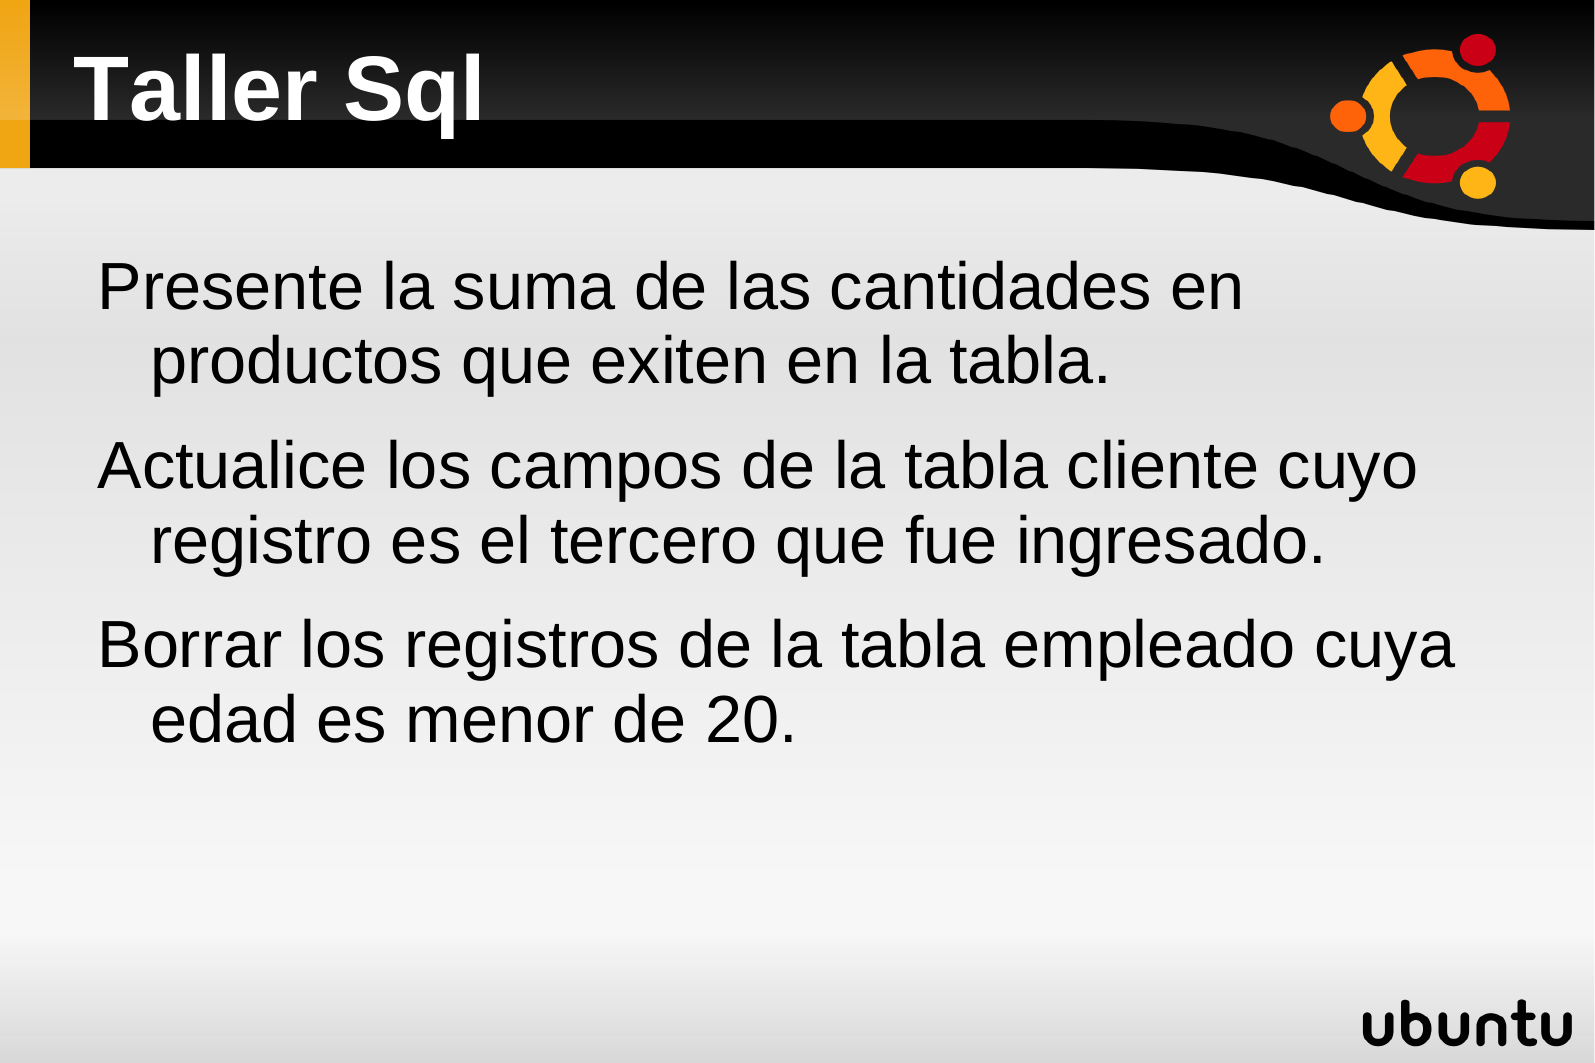

# Taller Sql
Presente la suma de las cantidades en productos que exiten en la tabla.
Actualice los campos de la tabla cliente cuyo registro es el tercero que fue ingresado.
Borrar los registros de la tabla empleado cuya edad es menor de 20.